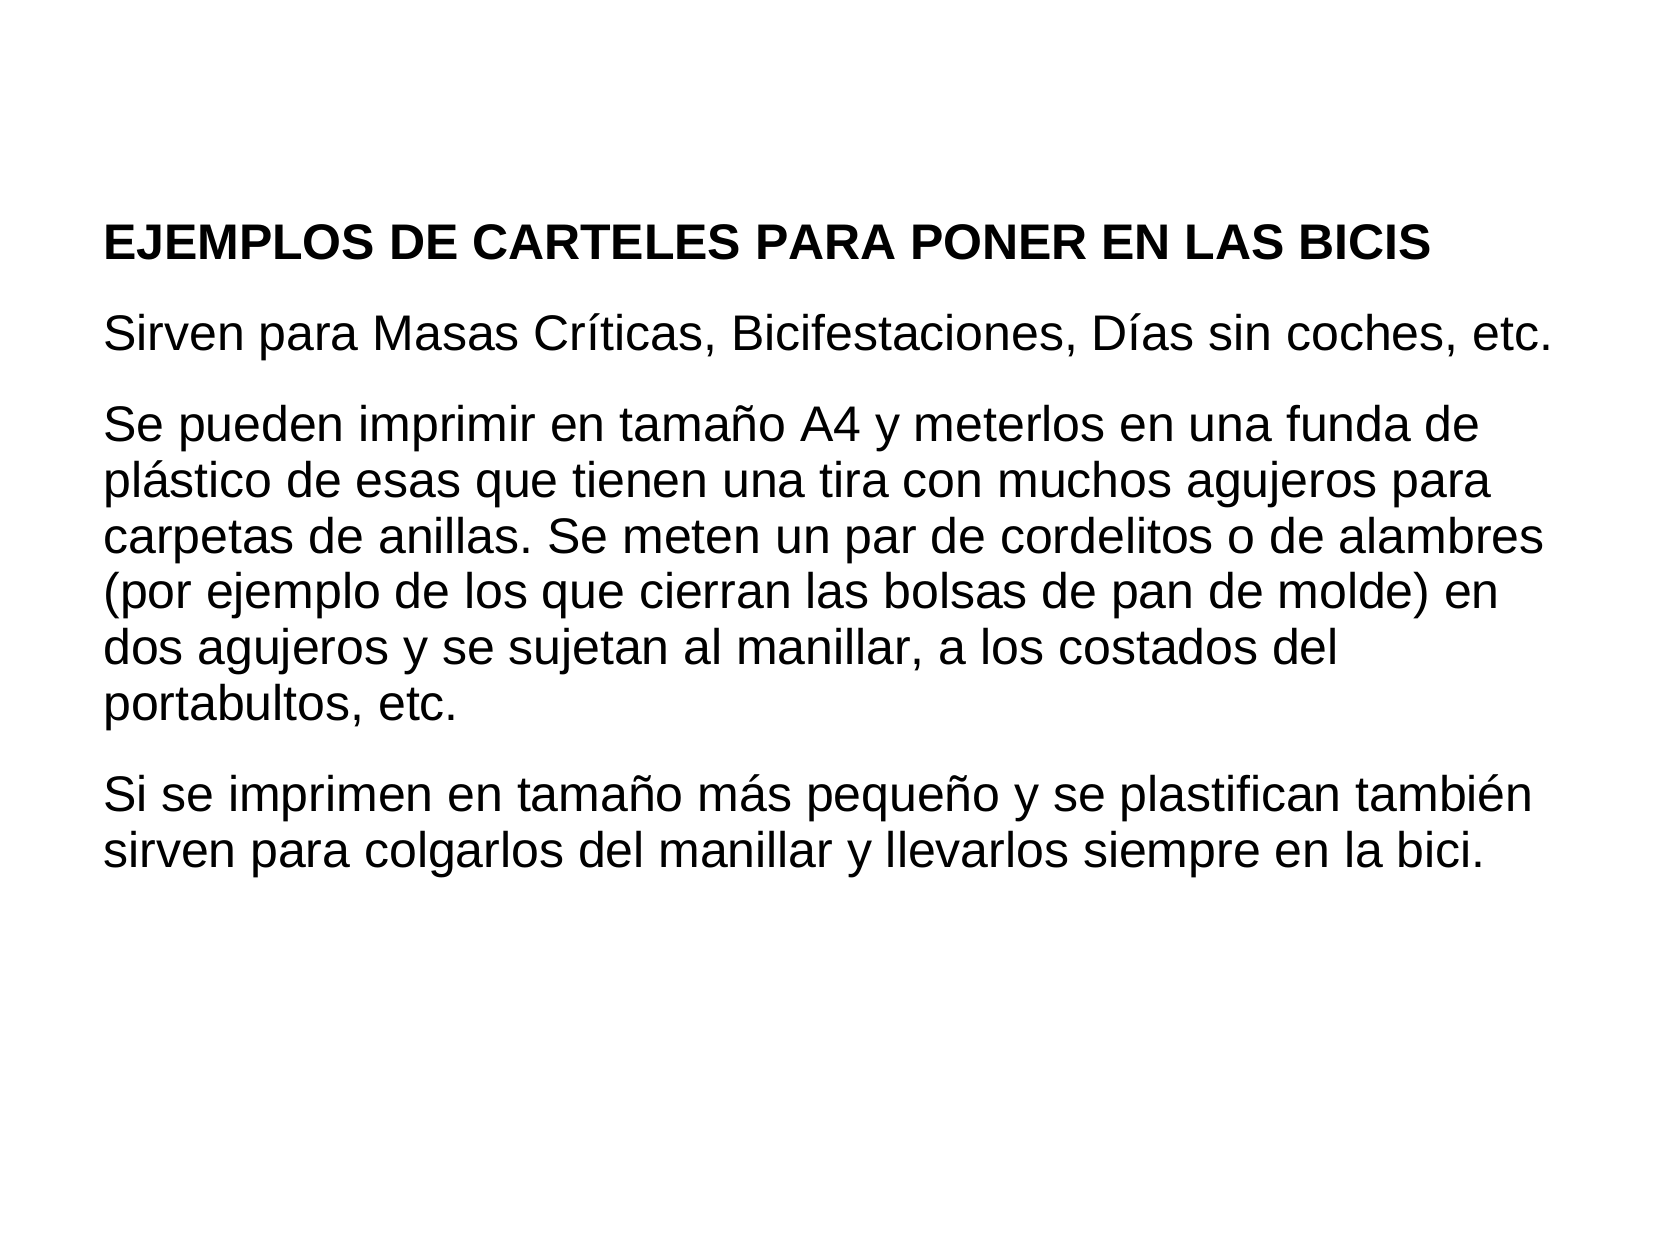

EJEMPLOS DE CARTELES PARA PONER EN LAS BICIS
Sirven para Masas Críticas, Bicifestaciones, Días sin coches, etc.
Se pueden imprimir en tamaño A4 y meterlos en una funda de plástico de esas que tienen una tira con muchos agujeros para carpetas de anillas. Se meten un par de cordelitos o de alambres (por ejemplo de los que cierran las bolsas de pan de molde) en dos agujeros y se sujetan al manillar, a los costados del portabultos, etc.
Si se imprimen en tamaño más pequeño y se plastifican también sirven para colgarlos del manillar y llevarlos siempre en la bici.